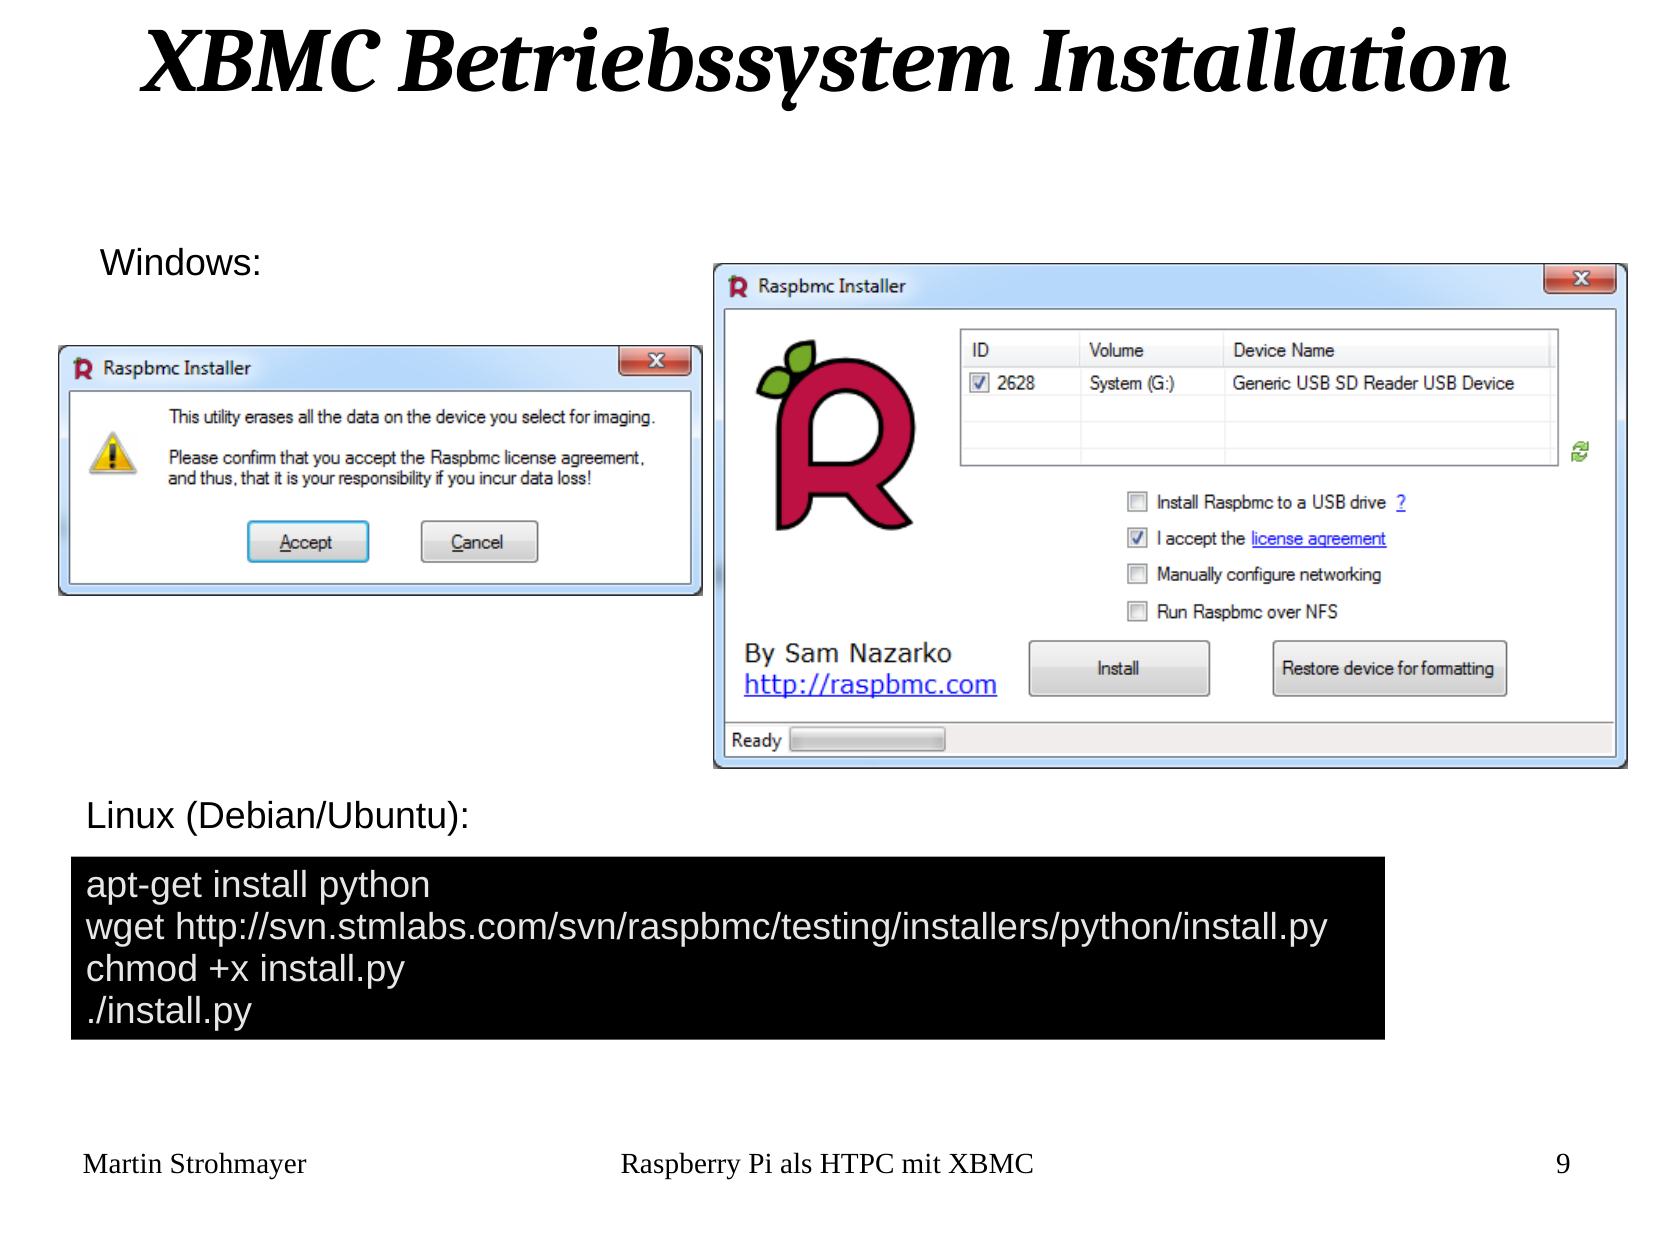

# XBMC Betriebssystem Installation
Windows:
Linux (Debian/Ubuntu):
apt-get install python
wget http://svn.stmlabs.com/svn/raspbmc/testing/installers/python/install.py
chmod +x install.py
./install.py
Martin Strohmayer
Raspberry Pi als HTPC mit XBMC
9